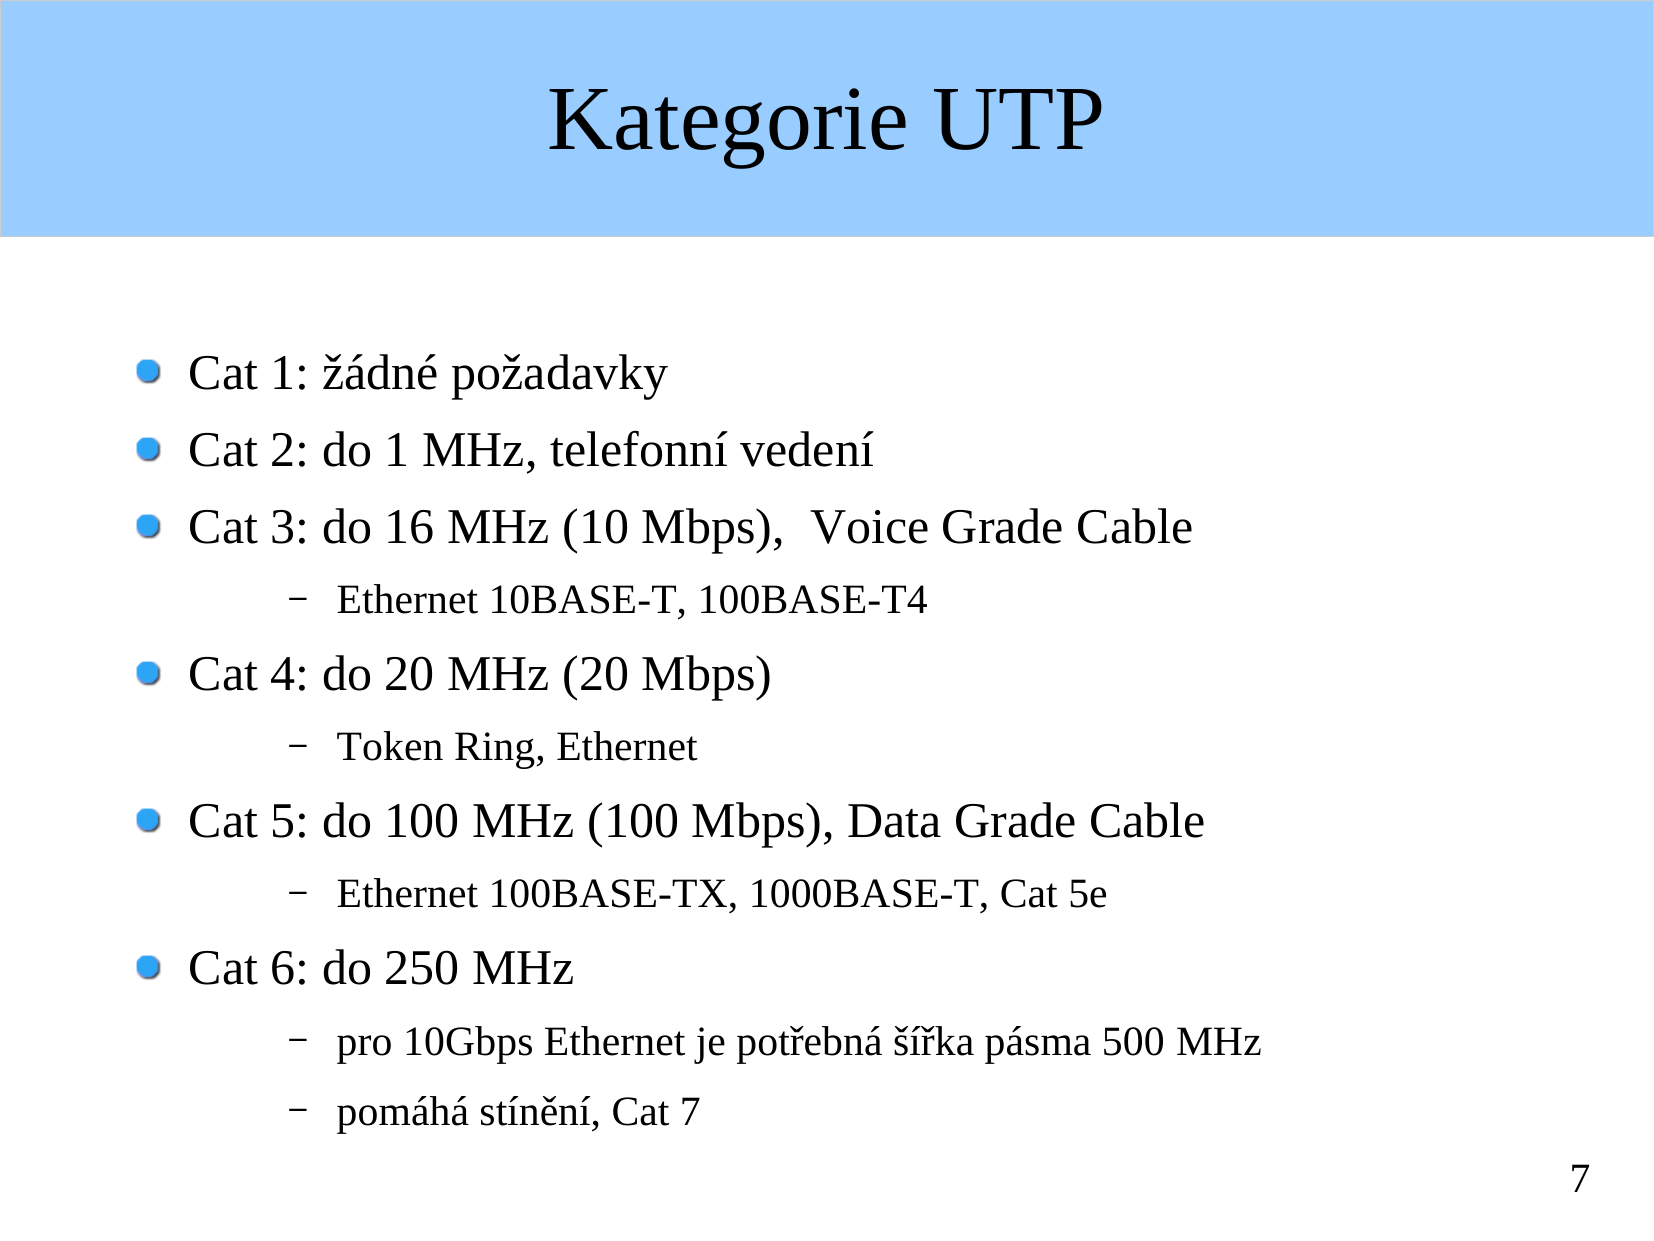

# Kategorie UTP
Cat 1: žádné požadavky
Cat 2: do 1 MHz, telefonní vedení
Cat 3: do 16 MHz (10 Mbps), Voice Grade Cable
Ethernet 10BASE-T, 100BASE-T4
Cat 4: do 20 MHz (20 Mbps)
Token Ring, Ethernet
Cat 5: do 100 MHz (100 Mbps), Data Grade Cable
Ethernet 100BASE-TX, 1000BASE-T, Cat 5e
Cat 6: do 250 MHz
pro 10Gbps Ethernet je potřebná šířka pásma 500 MHz
pomáhá stínění, Cat 7